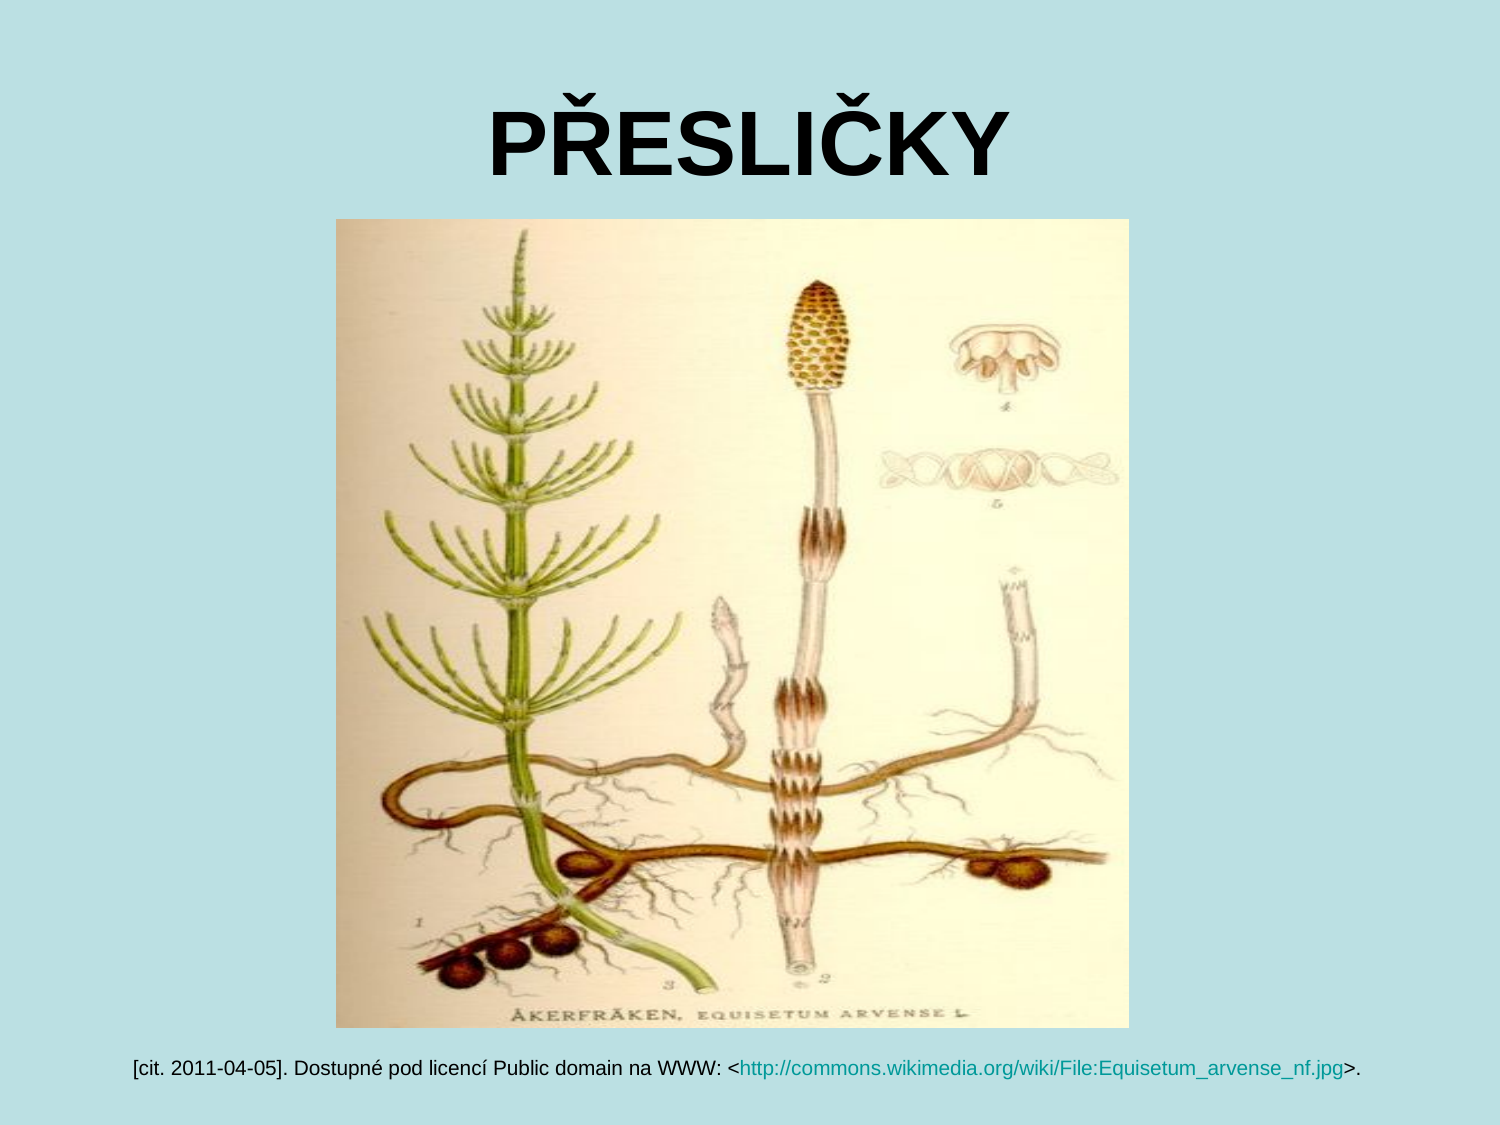

# PŘESLIČKY
[cit. 2011-04-05]. Dostupné pod licencí Public domain na WWW: <http://commons.wikimedia.org/wiki/File:Equisetum_arvense_nf.jpg>.